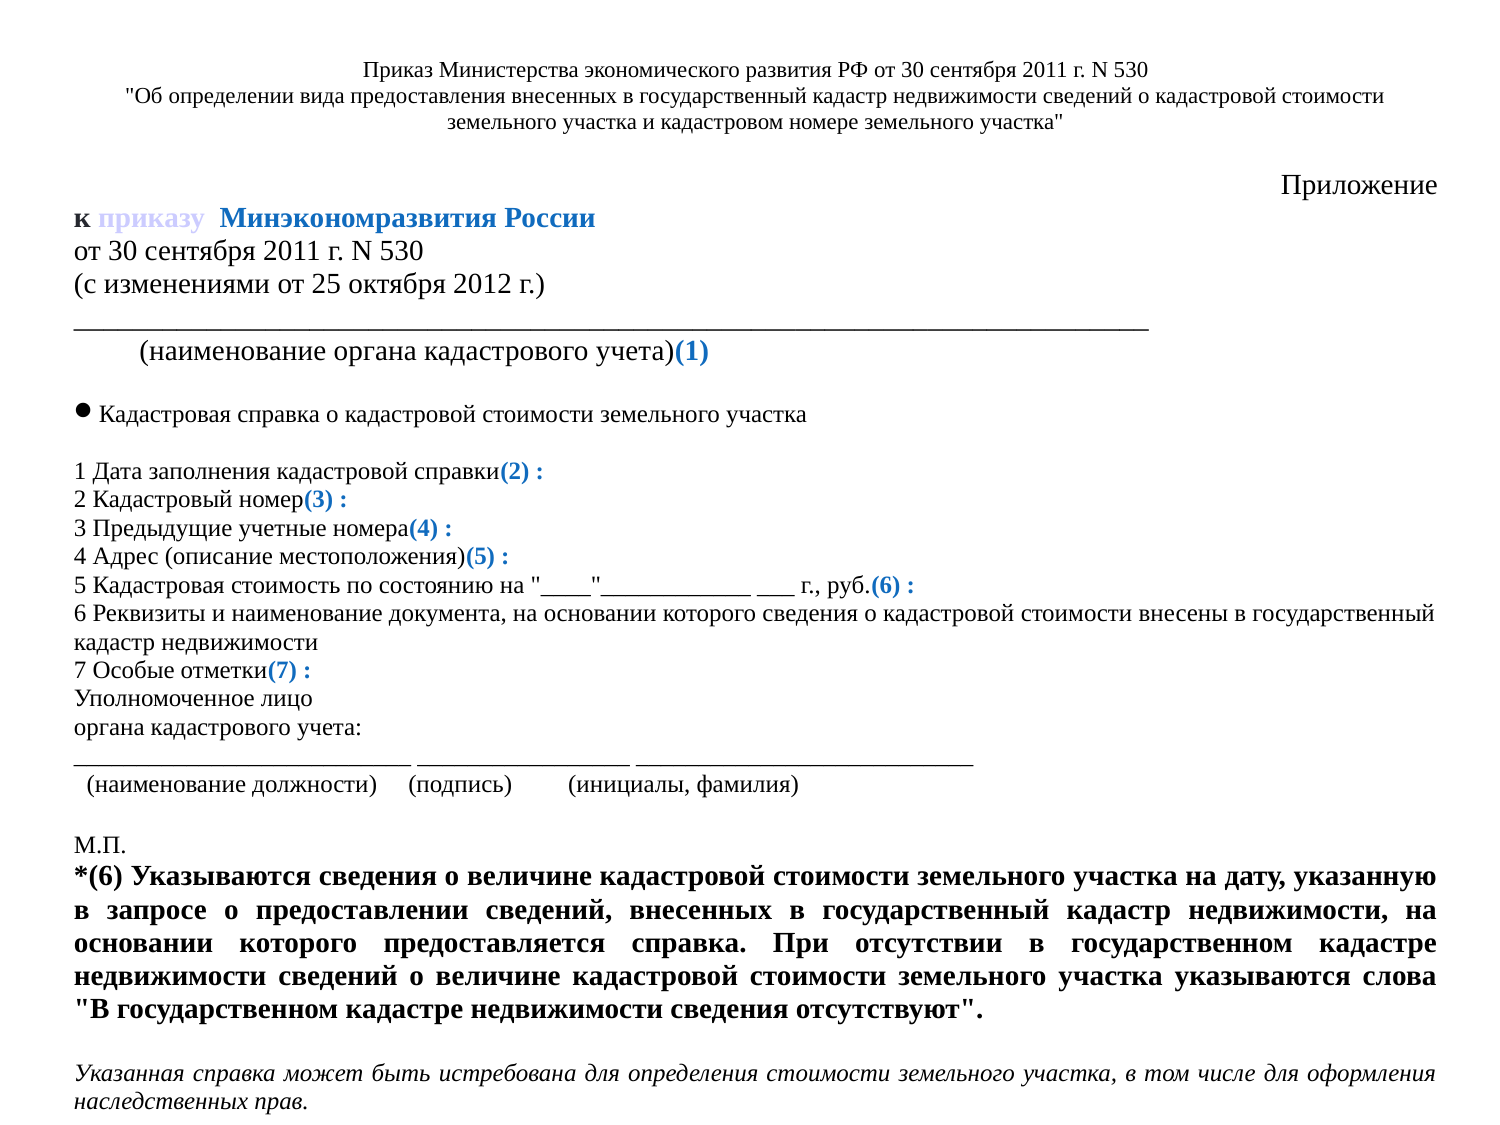

Приказ Министерства экономического развития РФ от 30 сентября 2011 г. N 530
"Об определении вида предоставления внесенных в государственный кадастр недвижимости сведений о кадастровой стоимости земельного участка и кадастровом номере земельного участка"
Приложение
к приказу Минэкономразвития России
от 30 сентября 2011 г. N 530
(с изменениями от 25 октября 2012 г.)
_________________________________________________________________________
 (наименование органа кадастрового учета)(1)
Кадастровая справка о кадастровой стоимости земельного участка
1 Дата заполнения кадастровой справки(2) :
2 Кадастровый номер(3) :
3 Предыдущие учетные номера(4) :
4 Адрес (описание местоположения)(5) :
5 Кадастровая стоимость по состоянию на "____"____________ ___ г., руб.(6) :
6 Реквизиты и наименование документа, на основании которого сведения о кадастровой стоимости внесены в государственный кадастр недвижимости
7 Особые отметки(7) :
Уполномоченное лицо
органа кадастрового учета:
___________________________ _________________ ___________________________
 (наименование должности) (подпись) (инициалы, фамилия)
М.П.
*(6) Указываются сведения о величине кадастровой стоимости земельного участка на дату, указанную в запросе о предоставлении сведений, внесенных в государственный кадастр недвижимости, на основании которого предоставляется справка. При отсутствии в государственном кадастре недвижимости сведений о величине кадастровой стоимости земельного участка указываются слова "В государственном кадастре недвижимости сведения отсутствуют".
Указанная справка может быть истребована для определения стоимости земельного участка, в том числе для оформления наследственных прав.